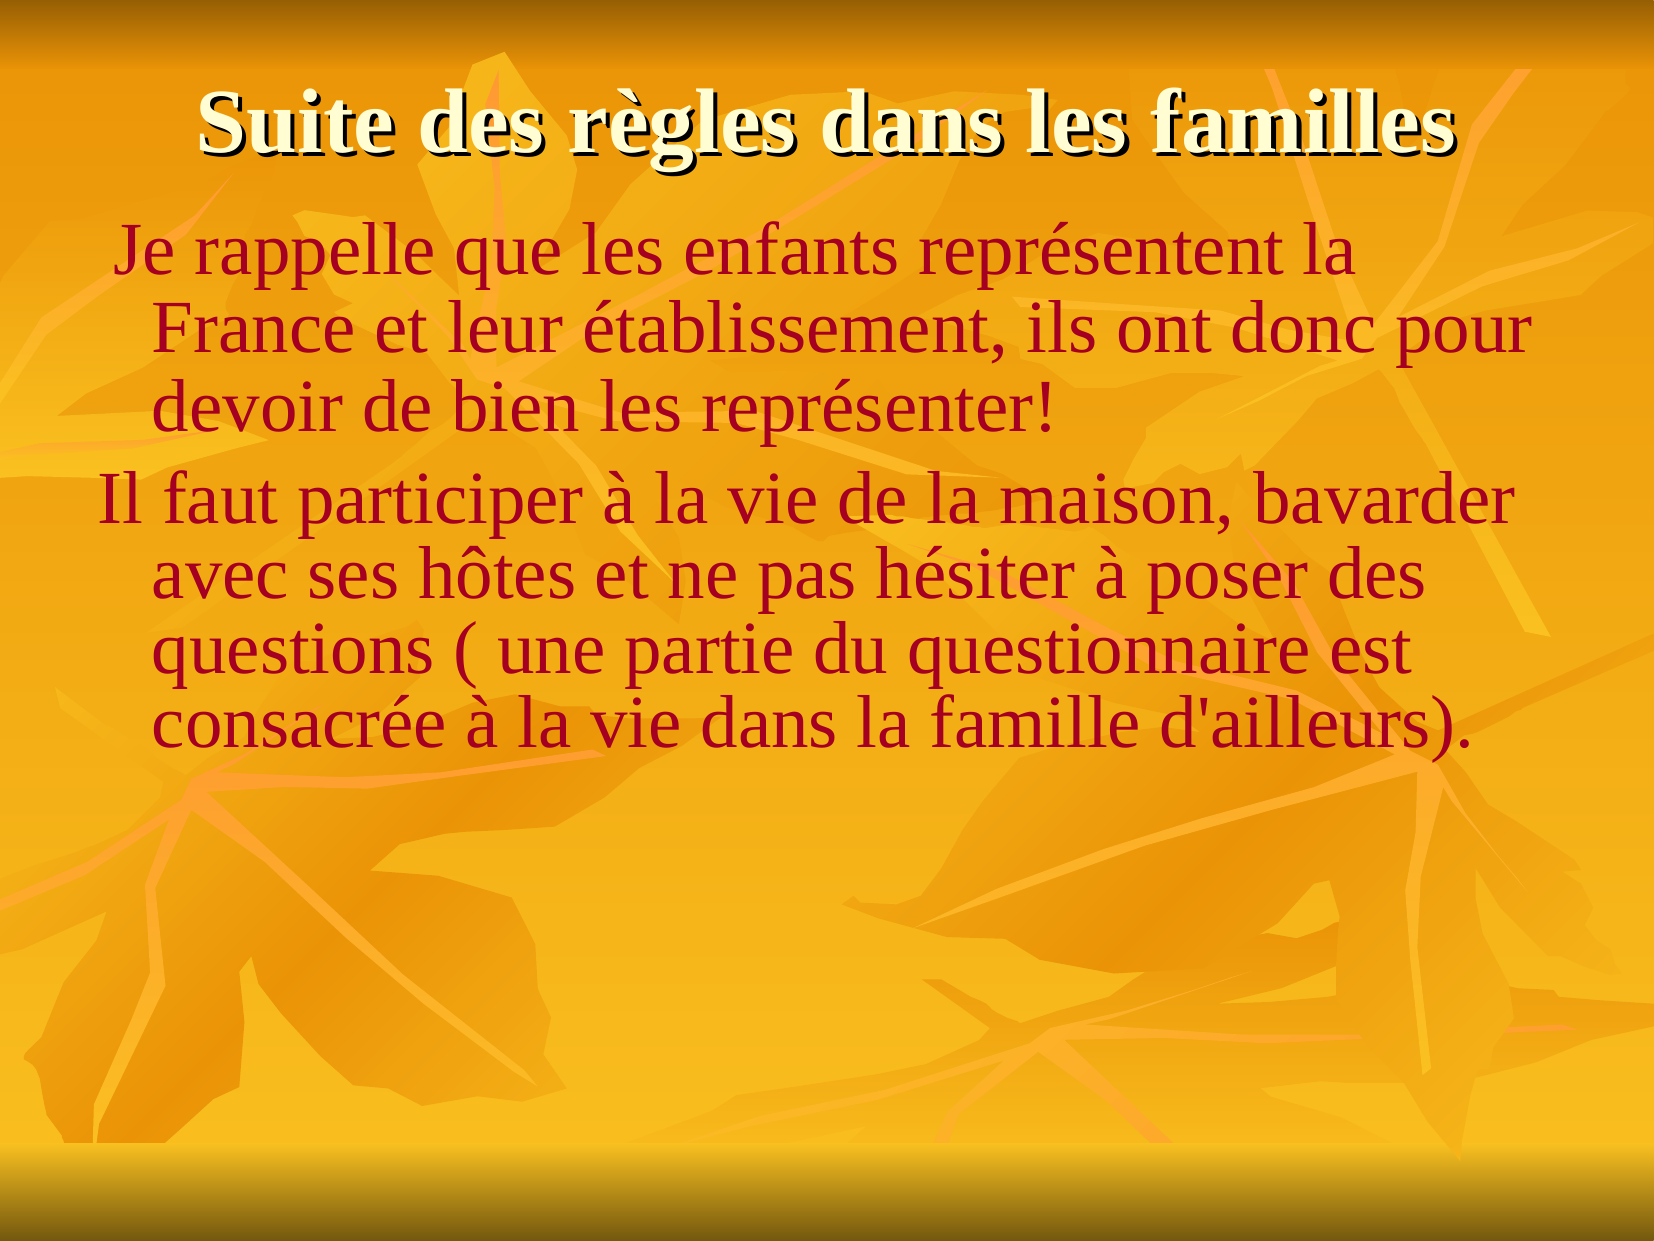

# Suite des règles dans les familles
 Je rappelle que les enfants représentent la France et leur établissement, ils ont donc pour devoir de bien les représenter!
Il faut participer à la vie de la maison, bavarder avec ses hôtes et ne pas hésiter à poser des questions ( une partie du questionnaire est consacrée à la vie dans la famille d'ailleurs).